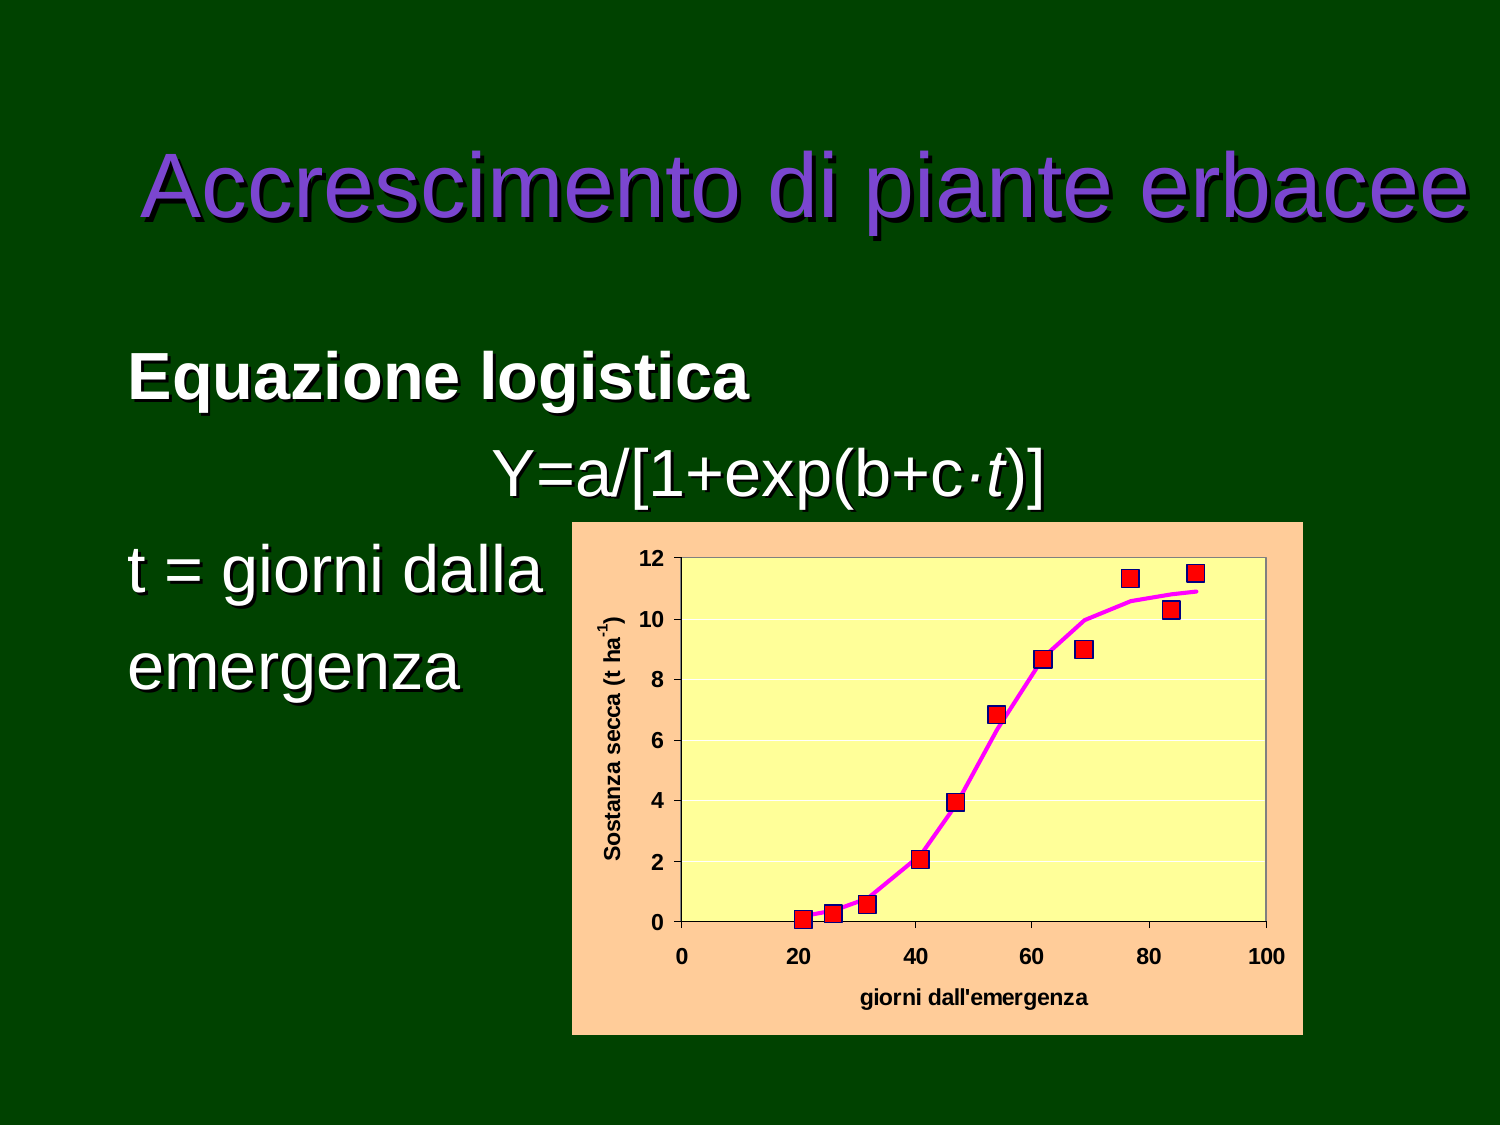

# Accrescimento di piante erbacee
Equazione logistica
Y=a/[1+exp(b+c·t)]
t = giorni dalla
emergenza